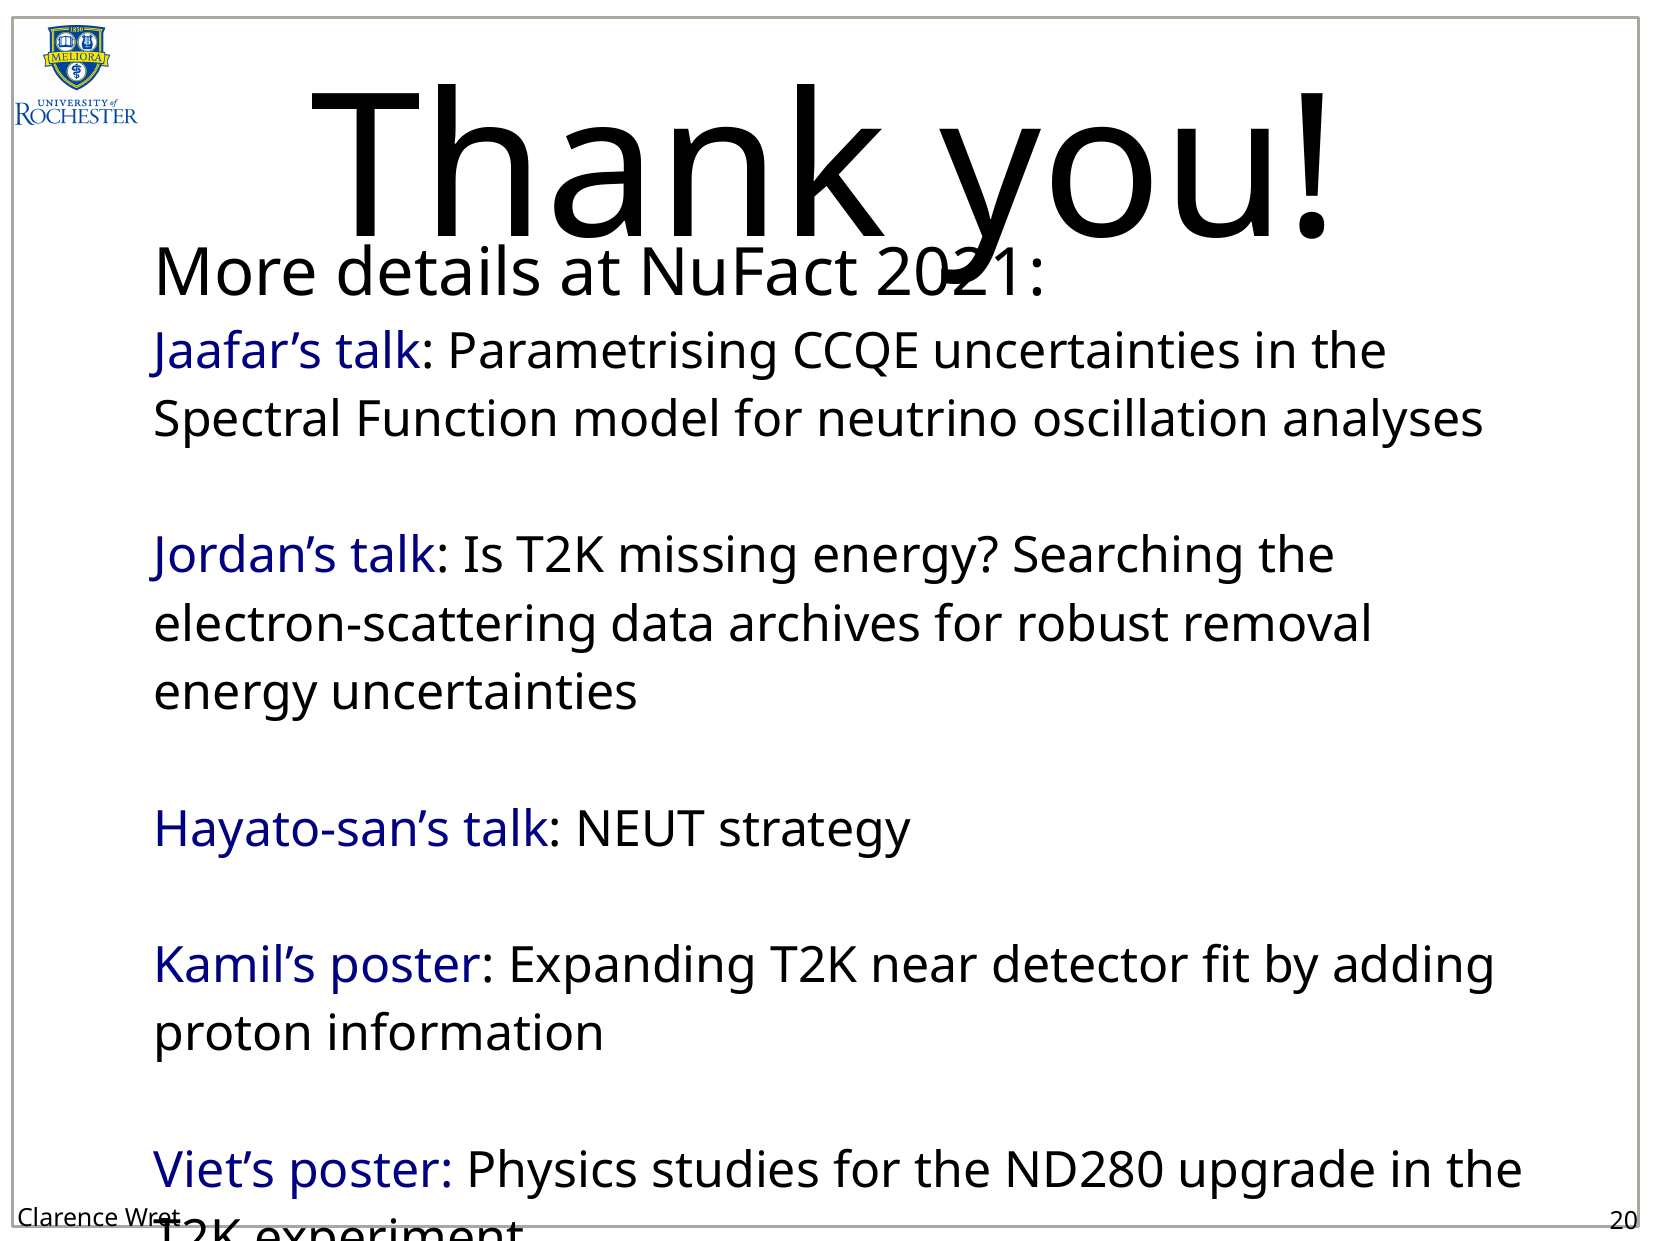

Thank you!
More details at NuFact 2021:
Jaafar’s talk: Parametrising CCQE uncertainties in the Spectral Function model for neutrino oscillation analyses
Jordan’s talk: Is T2K missing energy? Searching the electron-scattering data archives for robust removal energy uncertainties
Hayato-san’s talk: NEUT strategy
Kamil’s poster: Expanding T2K near detector fit by adding proton information
Viet’s poster: Physics studies for the ND280 upgrade in the T2K experiment
Ciro’s talk: Results from T2K
Justyna’s talk: Latest results from T2K